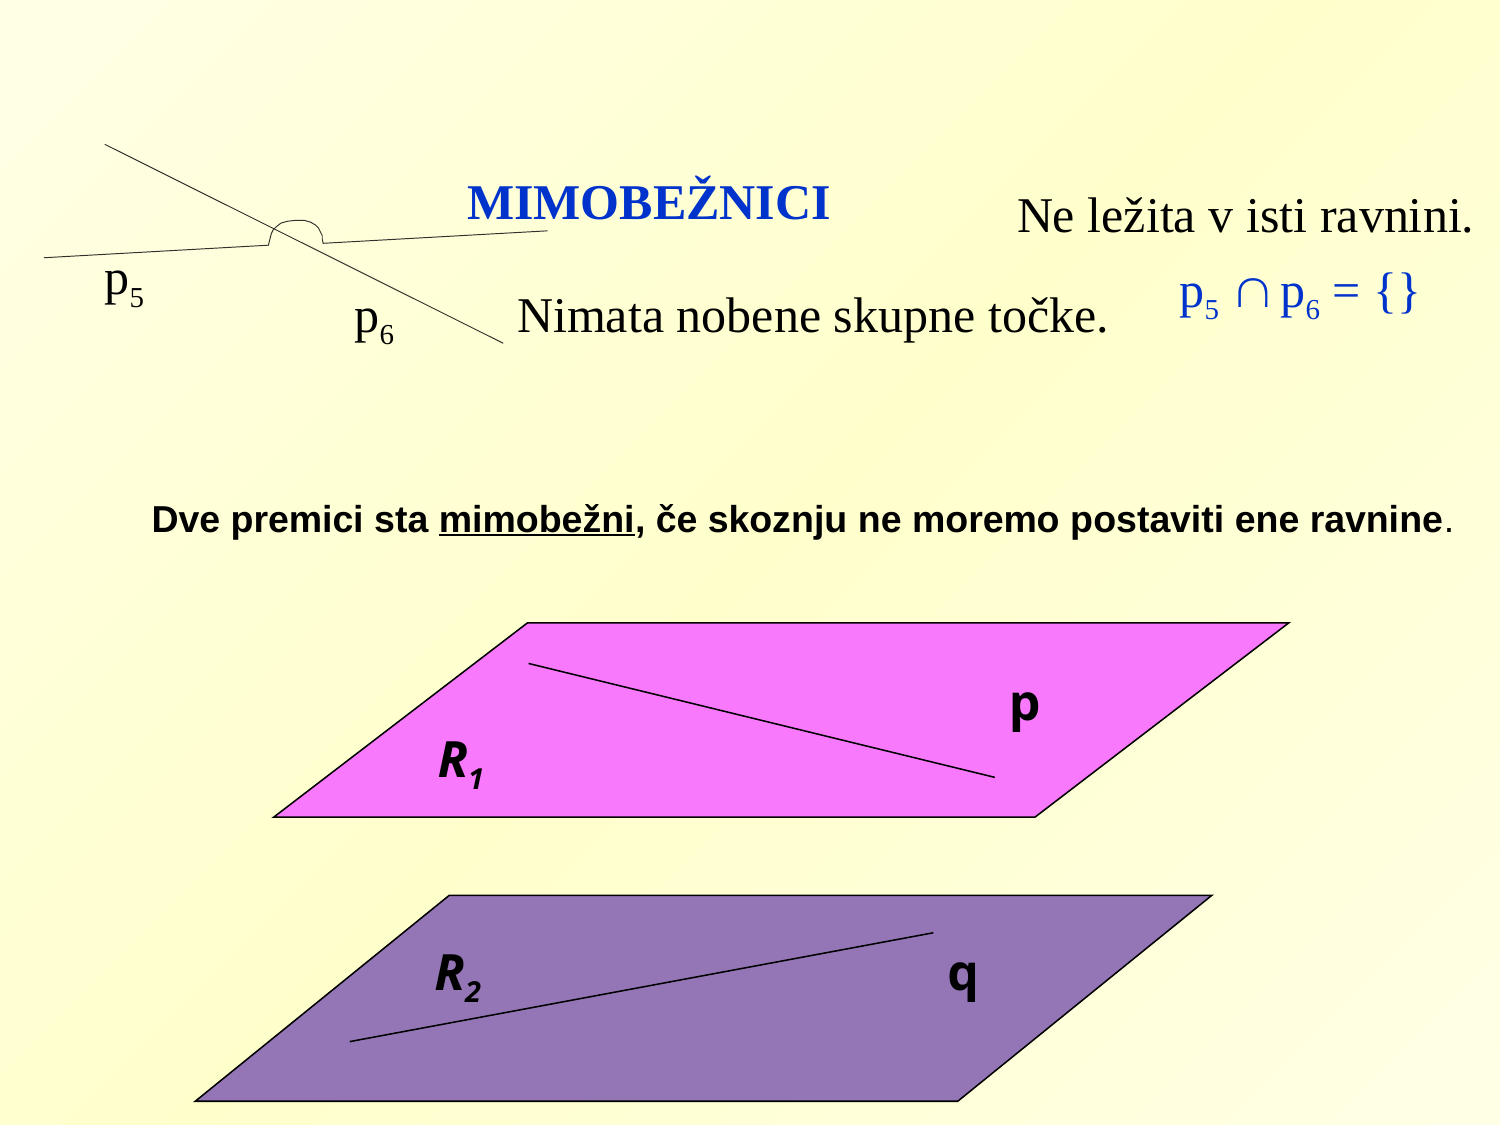

MIMOBEŽNICI
Ne ležita v isti ravnini.
p5
p5  p6 = {}
p6
Nimata nobene skupne točke.
Dve premici sta mimobežni, če skoznju ne moremo postaviti ene ravnine.
p
R1
R2
q